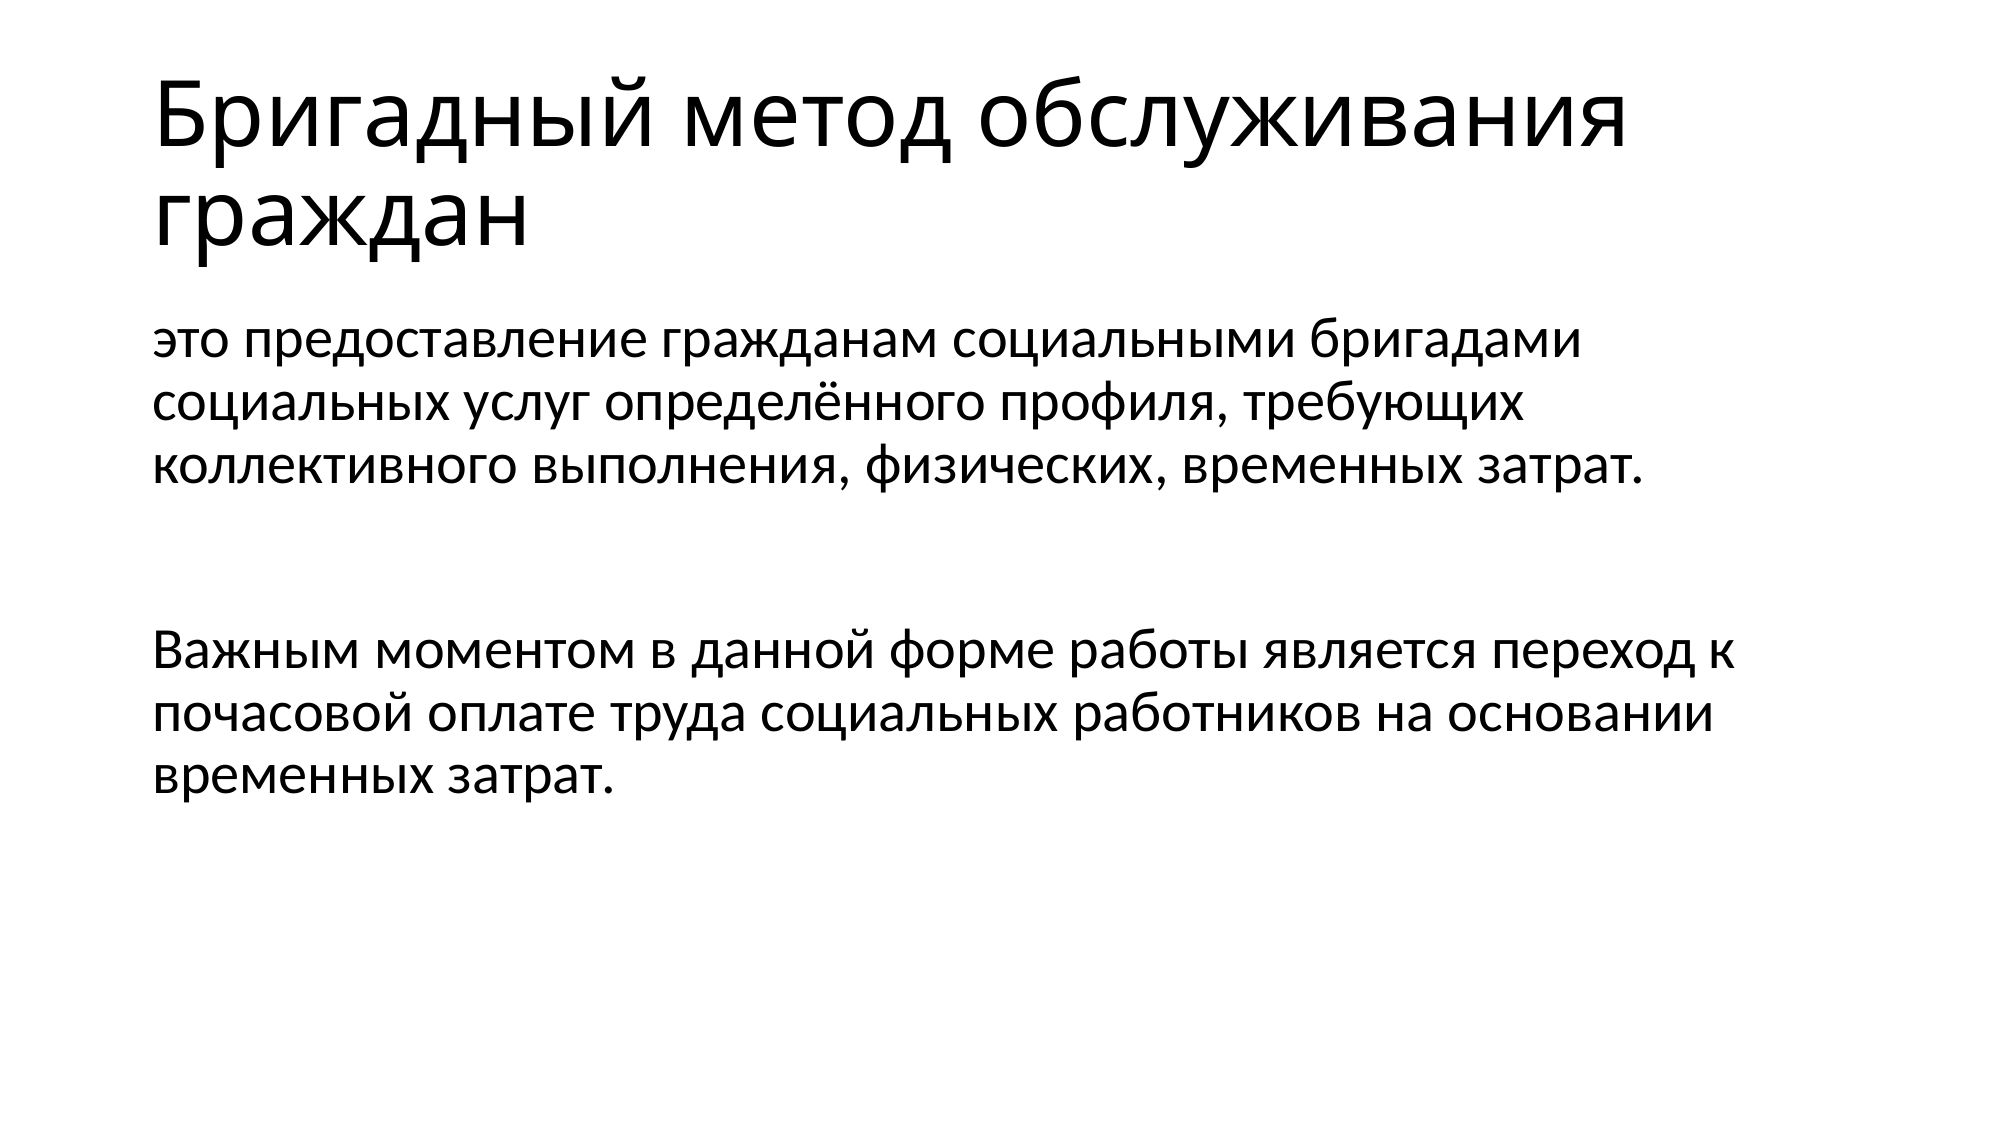

# Бригадный метод обслуживания граждан
это предоставление гражданам социальными бригадами социальных услуг определённого профиля, требующих коллективного выполнения, физических, временных затрат.
Важным моментом в данной форме работы является переход к почасовой оплате труда социальных работников на основании временных затрат.